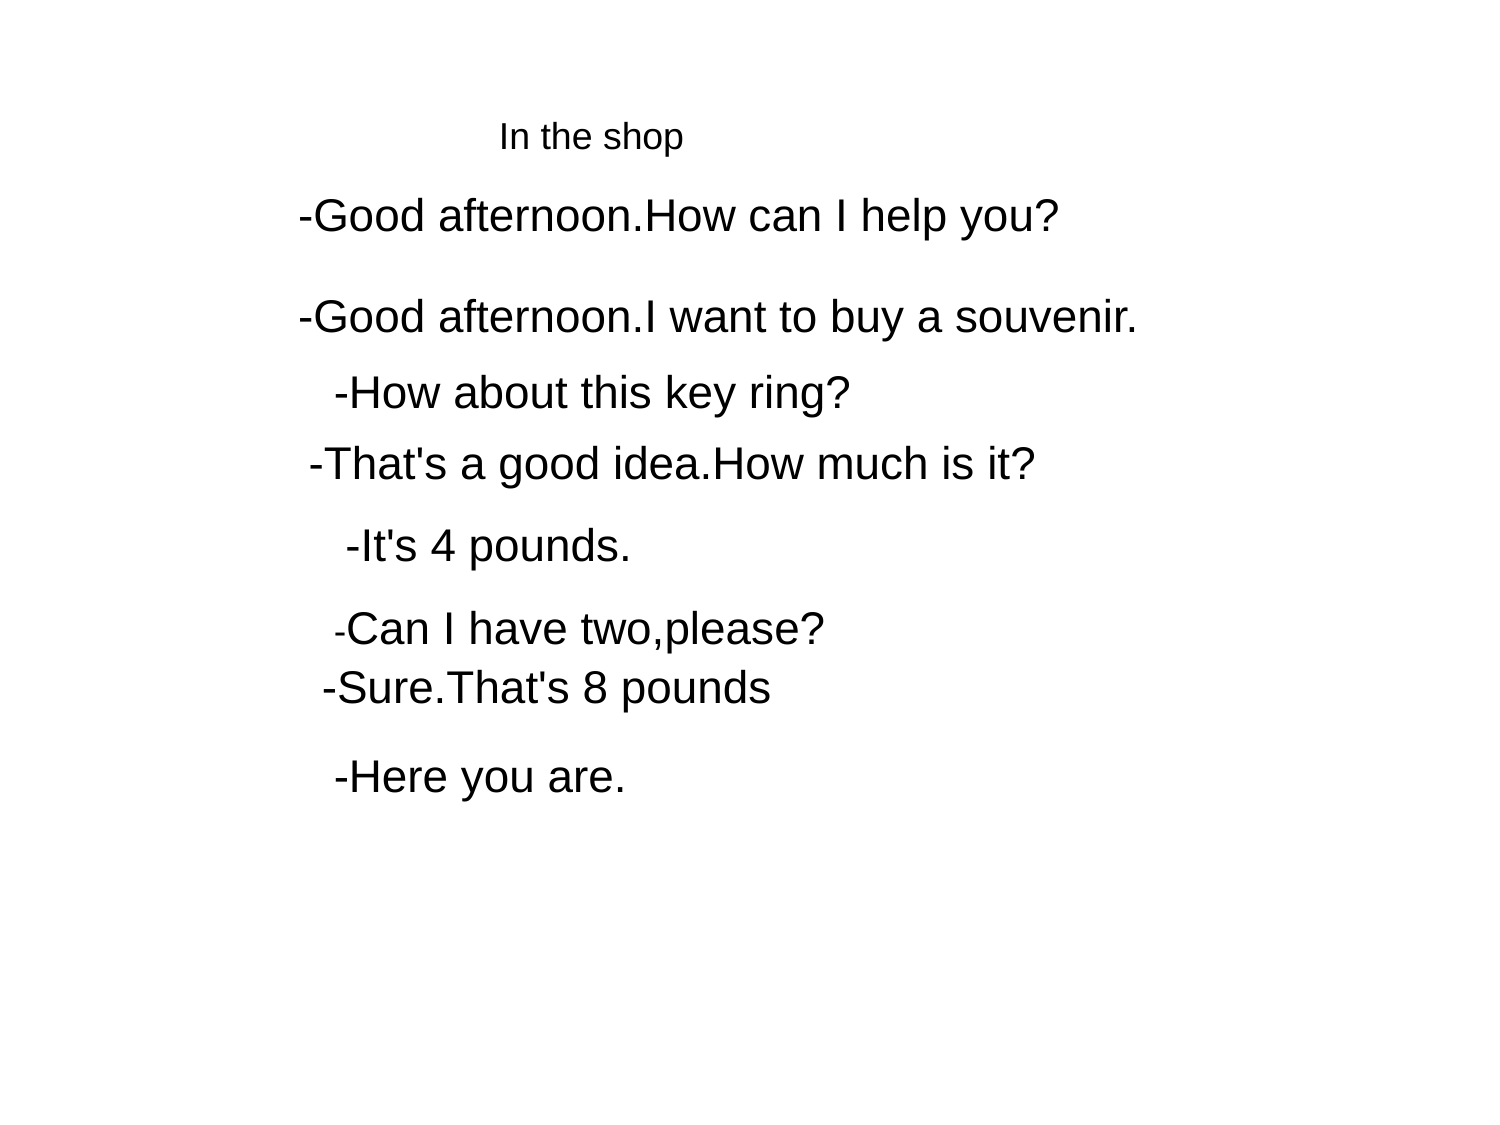

In the shop
-Good afternoon.How can I help you?
-Good afternoon.I want to buy a souvenir.
-How about this key ring?
-That's a good idea.How much is it?
-It's 4 pounds.
-Can I have two,please?
-Sure.That's 8 pounds
-Here you are.